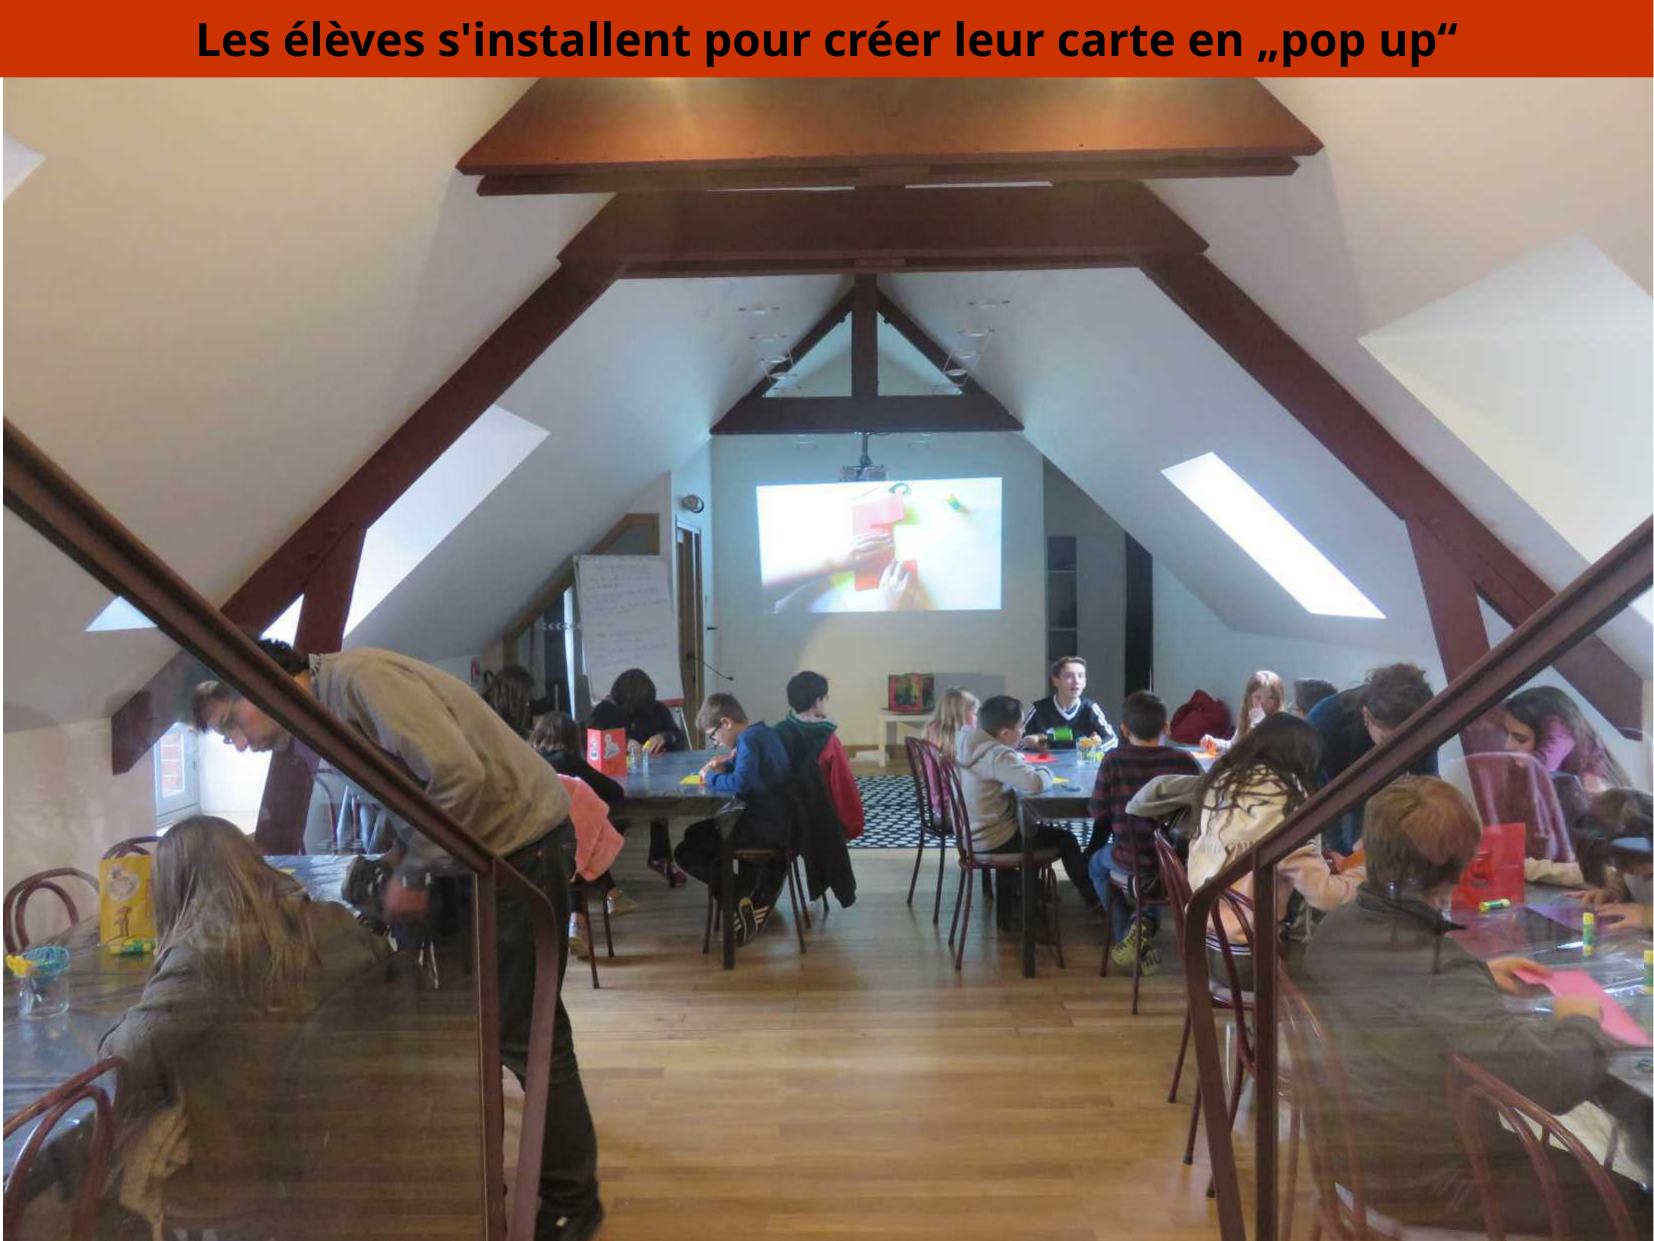

Les élèves s'installent pour créer leur carte en „pop up“